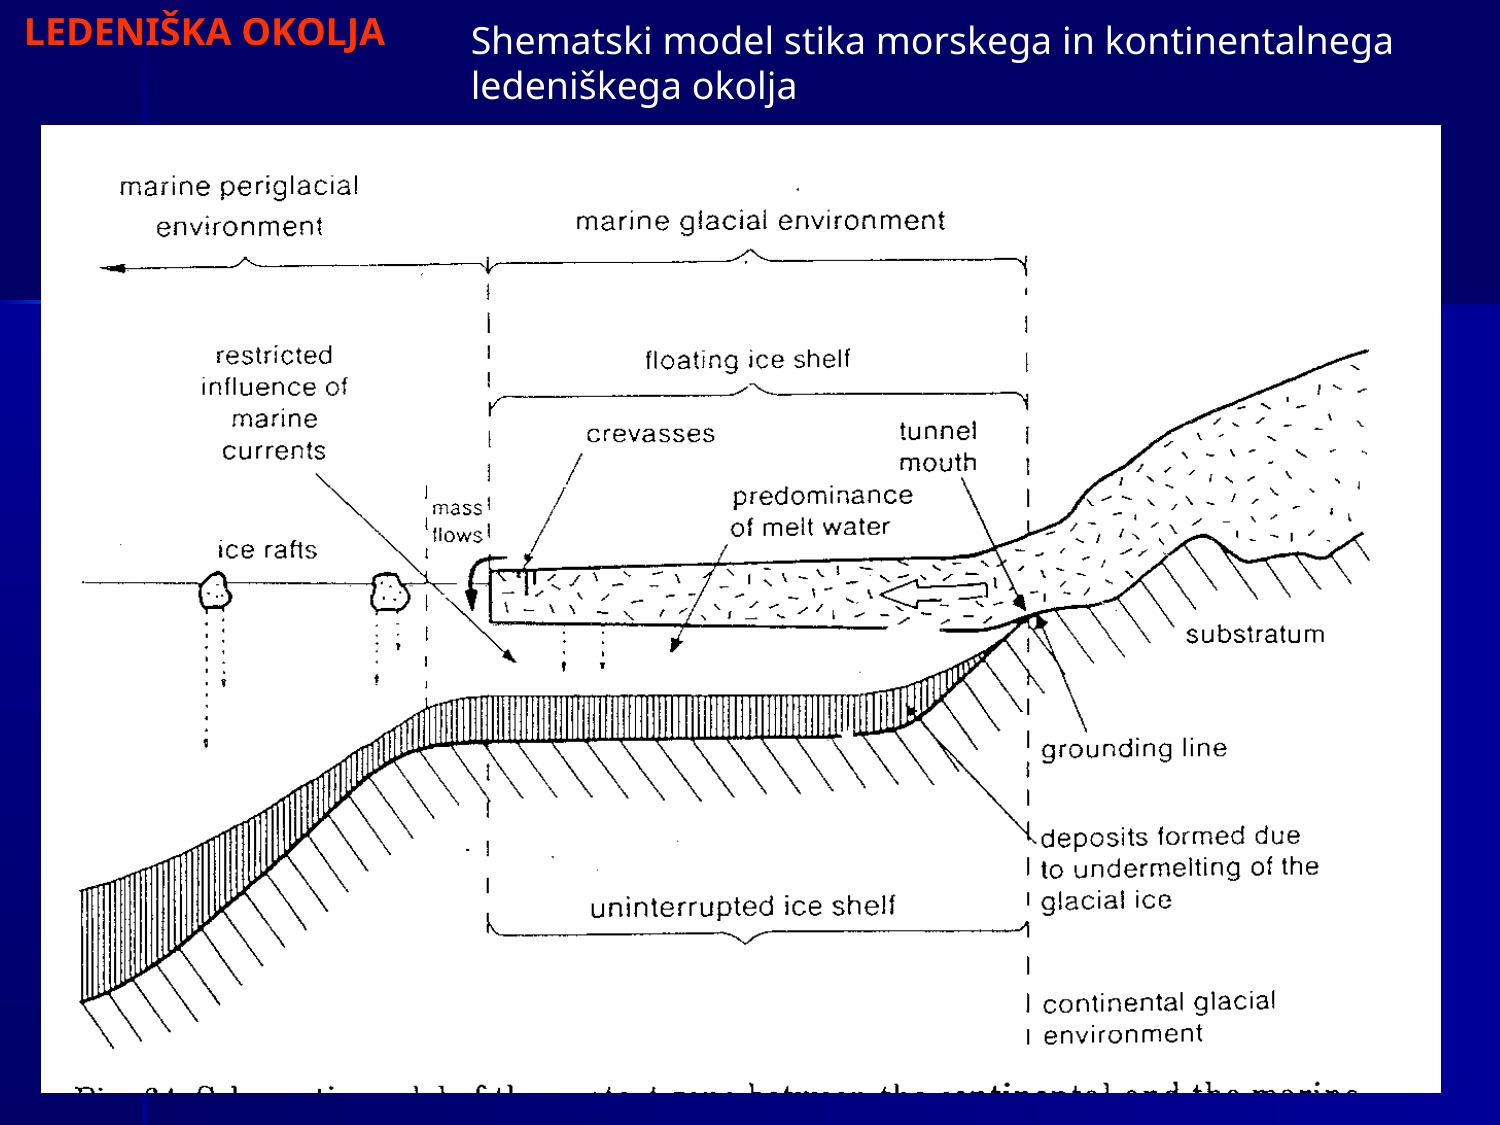

LEDENIŠKA OKOLJA
Shematski model stika morskega in kontinentalnega
ledeniškega okolja